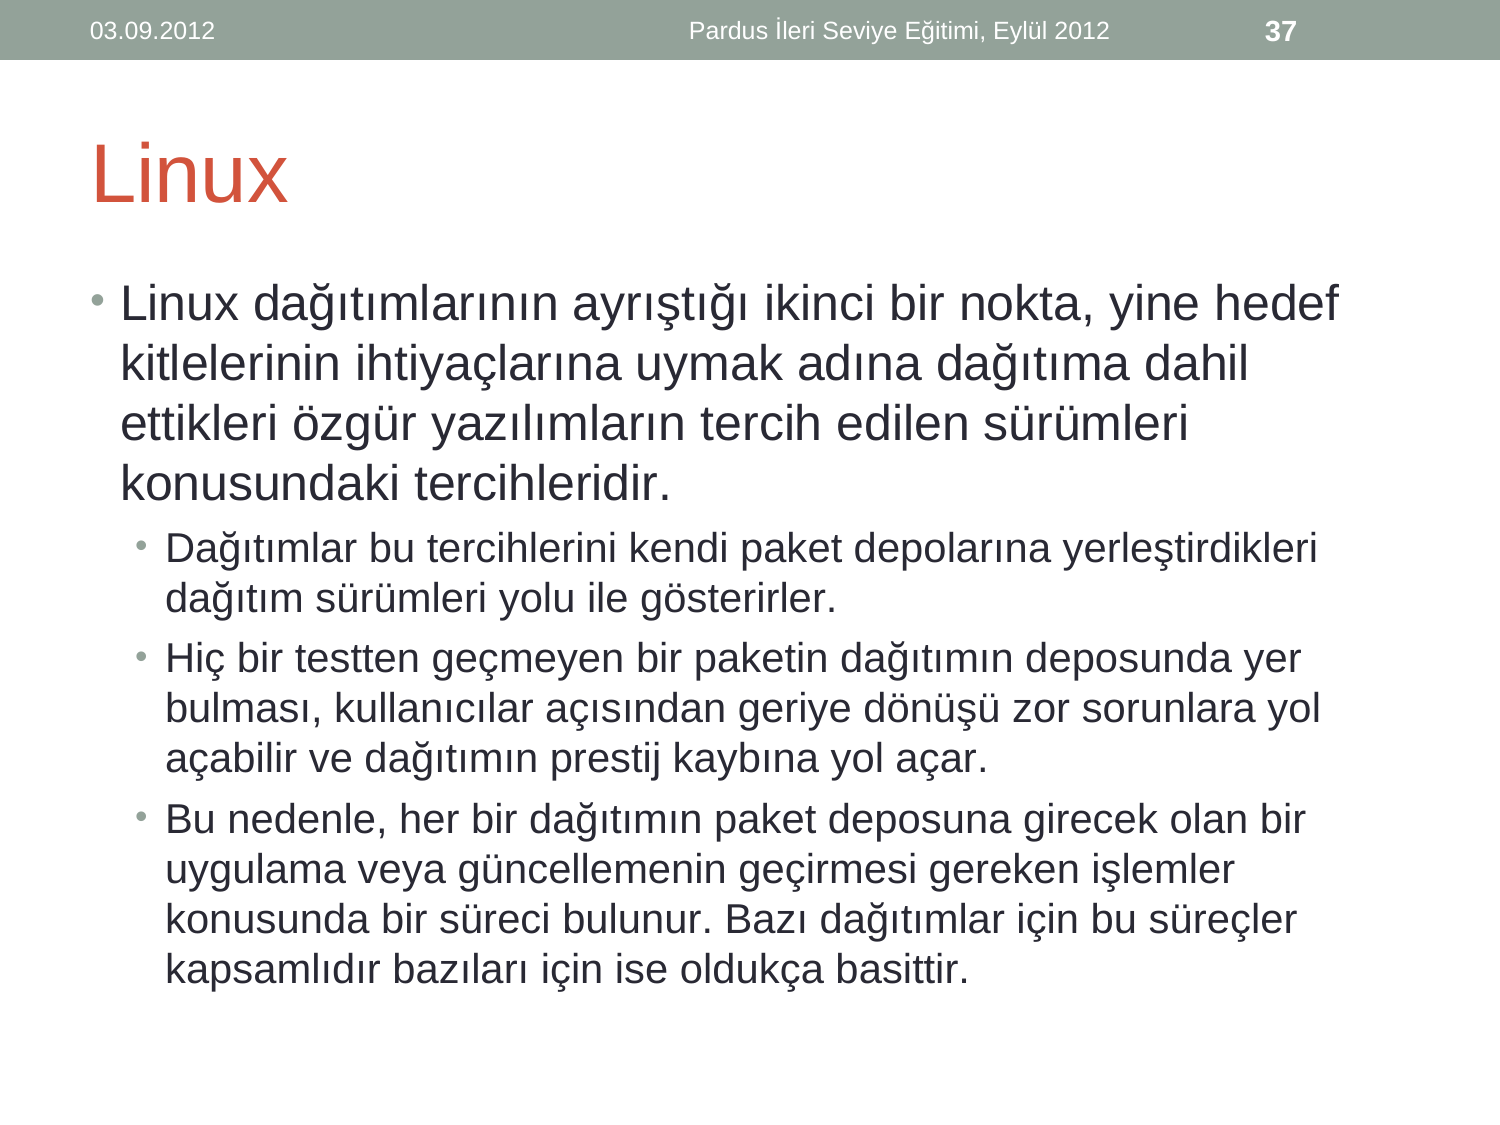

03.09.2012
Pardus İleri Seviye Eğitimi, Eylül 2012
# Linux
Linux dağıtımlarının ayrıştığı ikinci bir nokta, yine hedef kitlelerinin ihtiyaçlarına uymak adına dağıtıma dahil ettikleri özgür yazılımların tercih edilen sürümleri konusundaki tercihleridir.
Dağıtımlar bu tercihlerini kendi paket depolarına yerleştirdikleri dağıtım sürümleri yolu ile gösterirler.
Hiç bir testten geçmeyen bir paketin dağıtımın deposunda yer bulması, kullanıcılar açısından geriye dönüşü zor sorunlara yol açabilir ve dağıtımın prestij kaybına yol açar.
Bu nedenle, her bir dağıtımın paket deposuna girecek olan bir uygulama veya güncellemenin geçirmesi gereken işlemler konusunda bir süreci bulunur. Bazı dağıtımlar için bu süreçler kapsamlıdır bazıları için ise oldukça basittir.